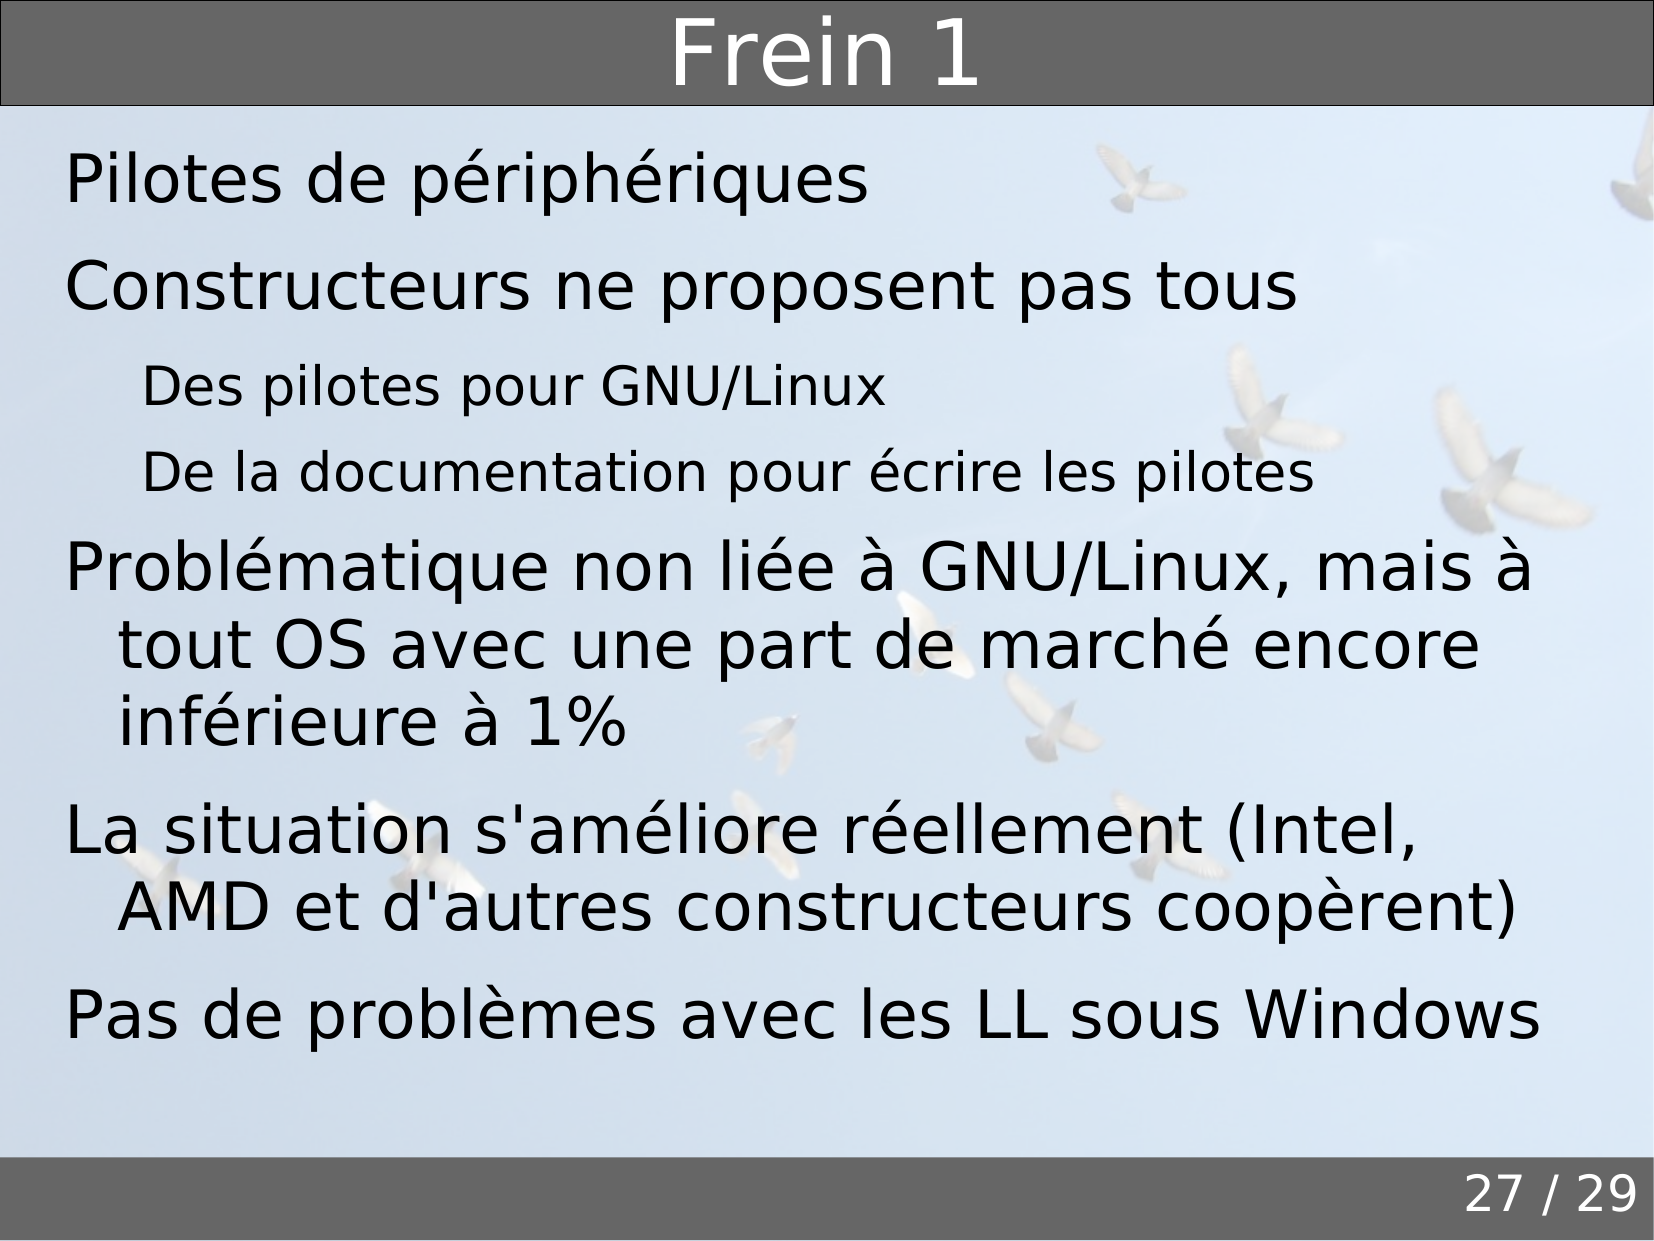

# Frein 1
Pilotes de périphériques
Constructeurs ne proposent pas tous
Des pilotes pour GNU/Linux
De la documentation pour écrire les pilotes
Problématique non liée à GNU/Linux, mais à tout OS avec une part de marché encore inférieure à 1%
La situation s'améliore réellement (Intel, AMD et d'autres constructeurs coopèrent)
Pas de problèmes avec les LL sous Windows